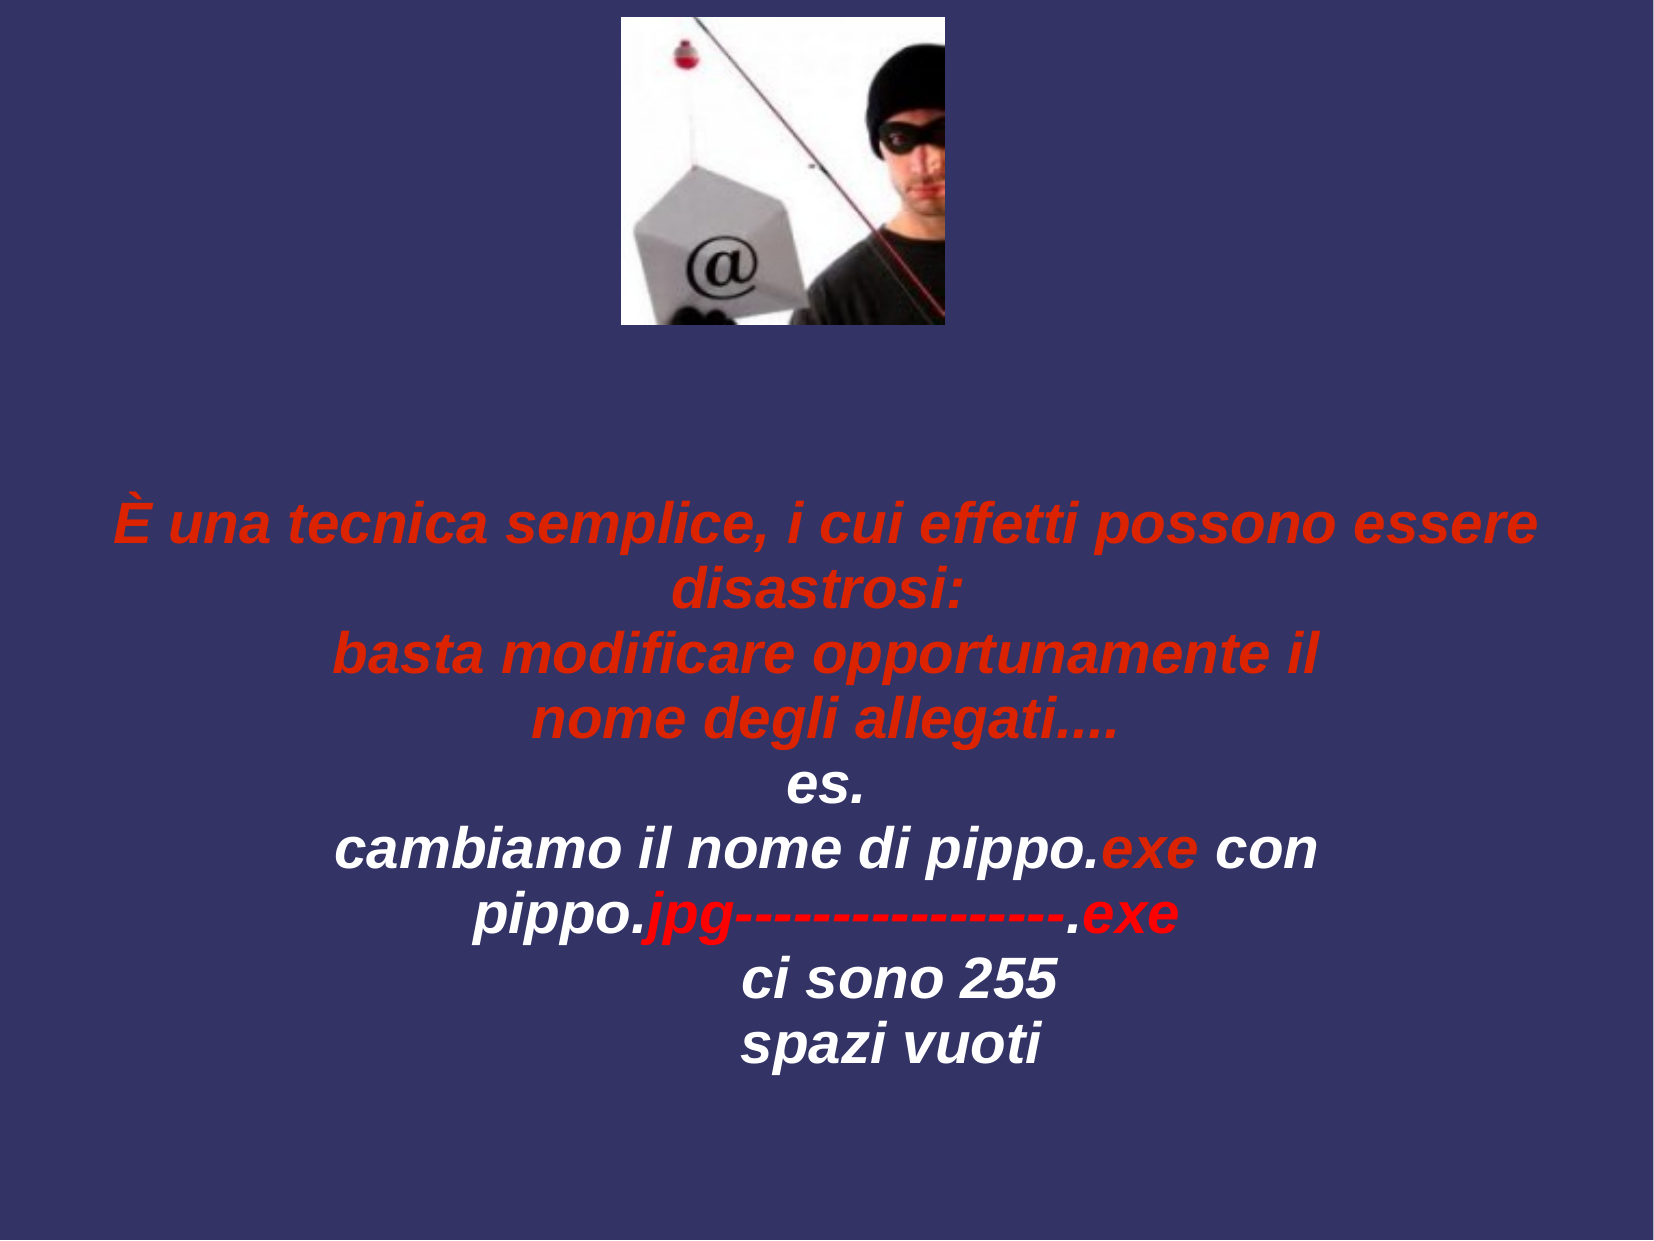

# È una tecnica semplice, i cui effetti possono essere disastrosi: basta modificare opportunamente il nome degli allegati.... es. cambiamo il nome di pippo.exe con pippo.jpg-----------------.exe ci sono 255 spazi vuoti